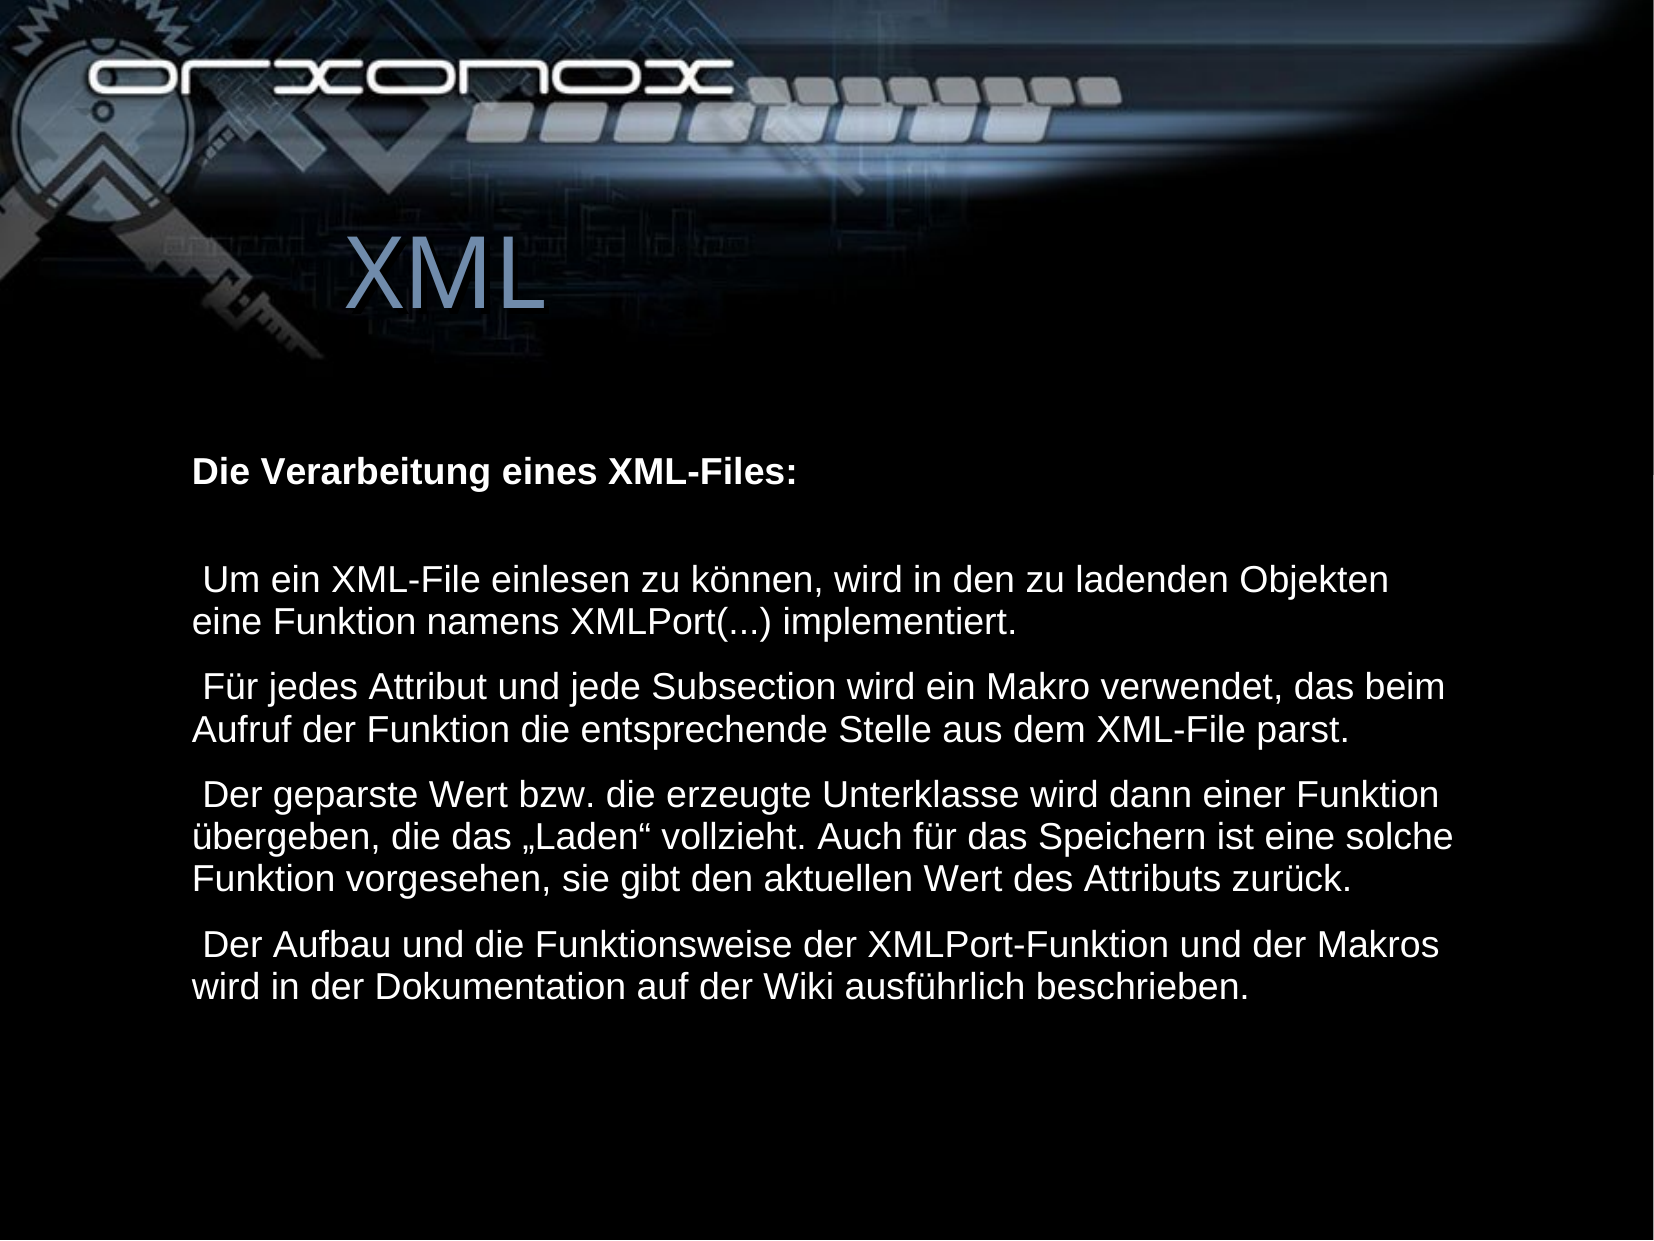

XML
Die Verarbeitung eines XML-Files:
 Um ein XML-File einlesen zu können, wird in den zu ladenden Objekten eine Funktion namens XMLPort(...) implementiert.
 Für jedes Attribut und jede Subsection wird ein Makro verwendet, das beim Aufruf der Funktion die entsprechende Stelle aus dem XML-File parst.
 Der geparste Wert bzw. die erzeugte Unterklasse wird dann einer Funktion übergeben, die das „Laden“ vollzieht. Auch für das Speichern ist eine solche Funktion vorgesehen, sie gibt den aktuellen Wert des Attributs zurück.
 Der Aufbau und die Funktionsweise der XMLPort-Funktion und der Makros wird in der Dokumentation auf der Wiki ausführlich beschrieben.